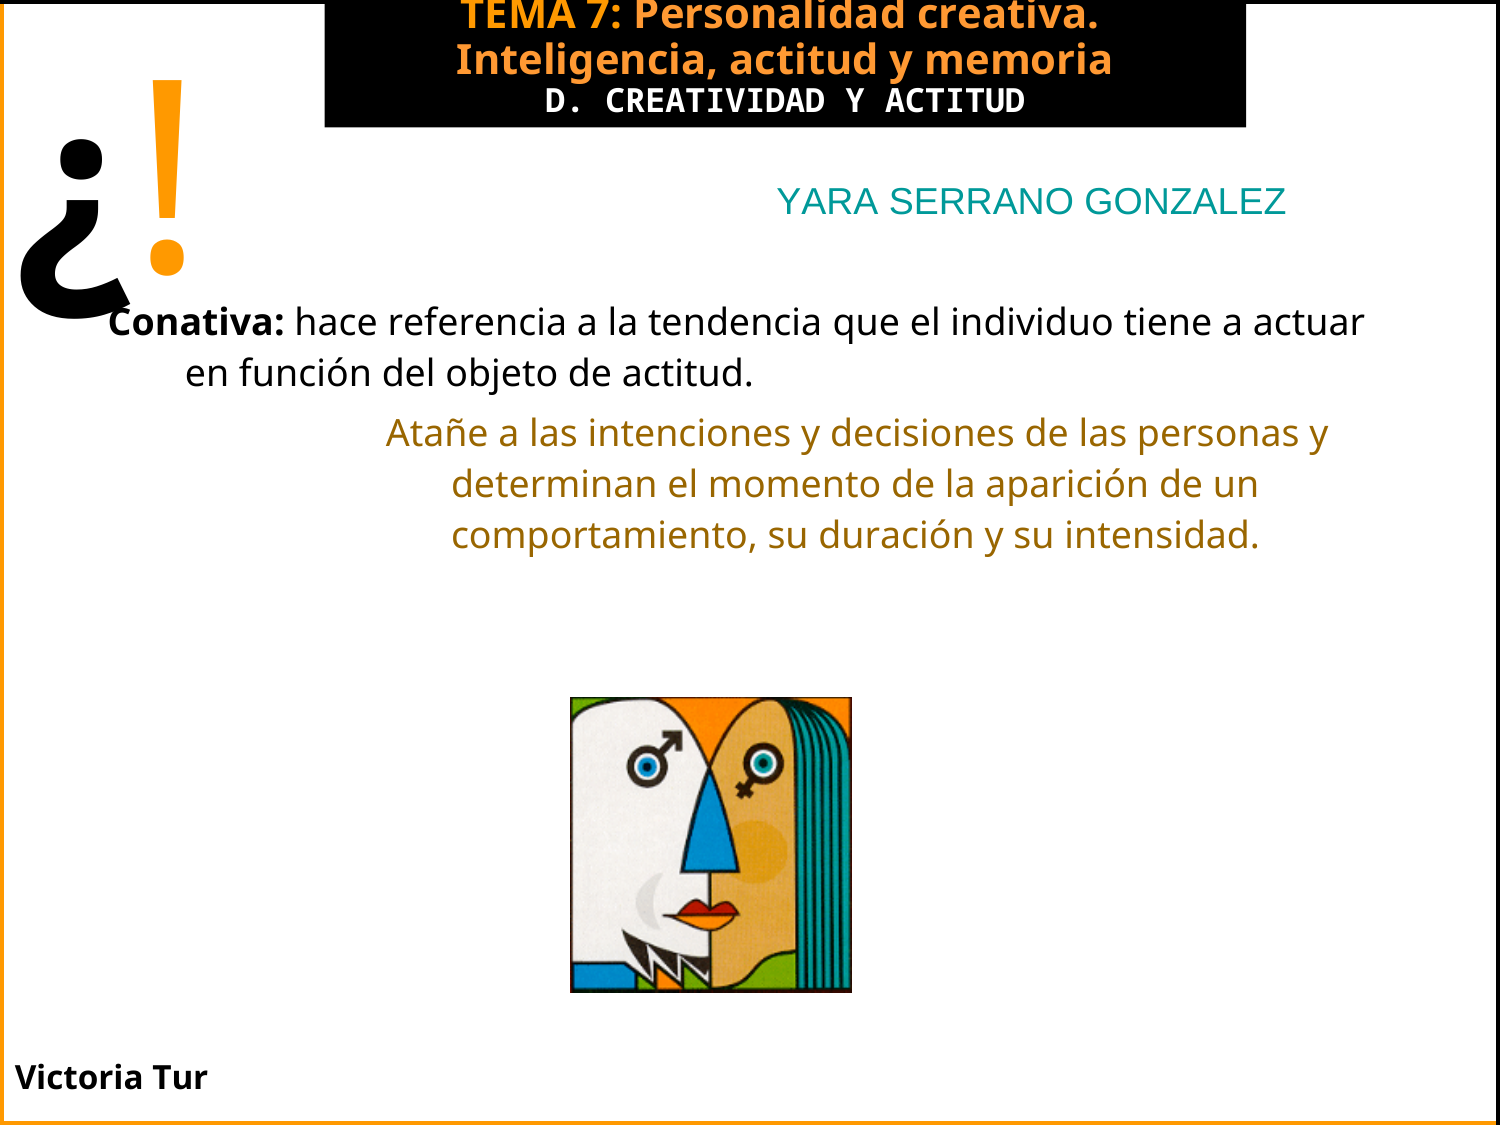

YARA SERRANO GONZALEZ
# Conativa: hace referencia a la tendencia que el individuo tiene a actuar en función del objeto de actitud.
Atañe a las intenciones y decisiones de las personas y determinan el momento de la aparición de un comportamiento, su duración y su intensidad.